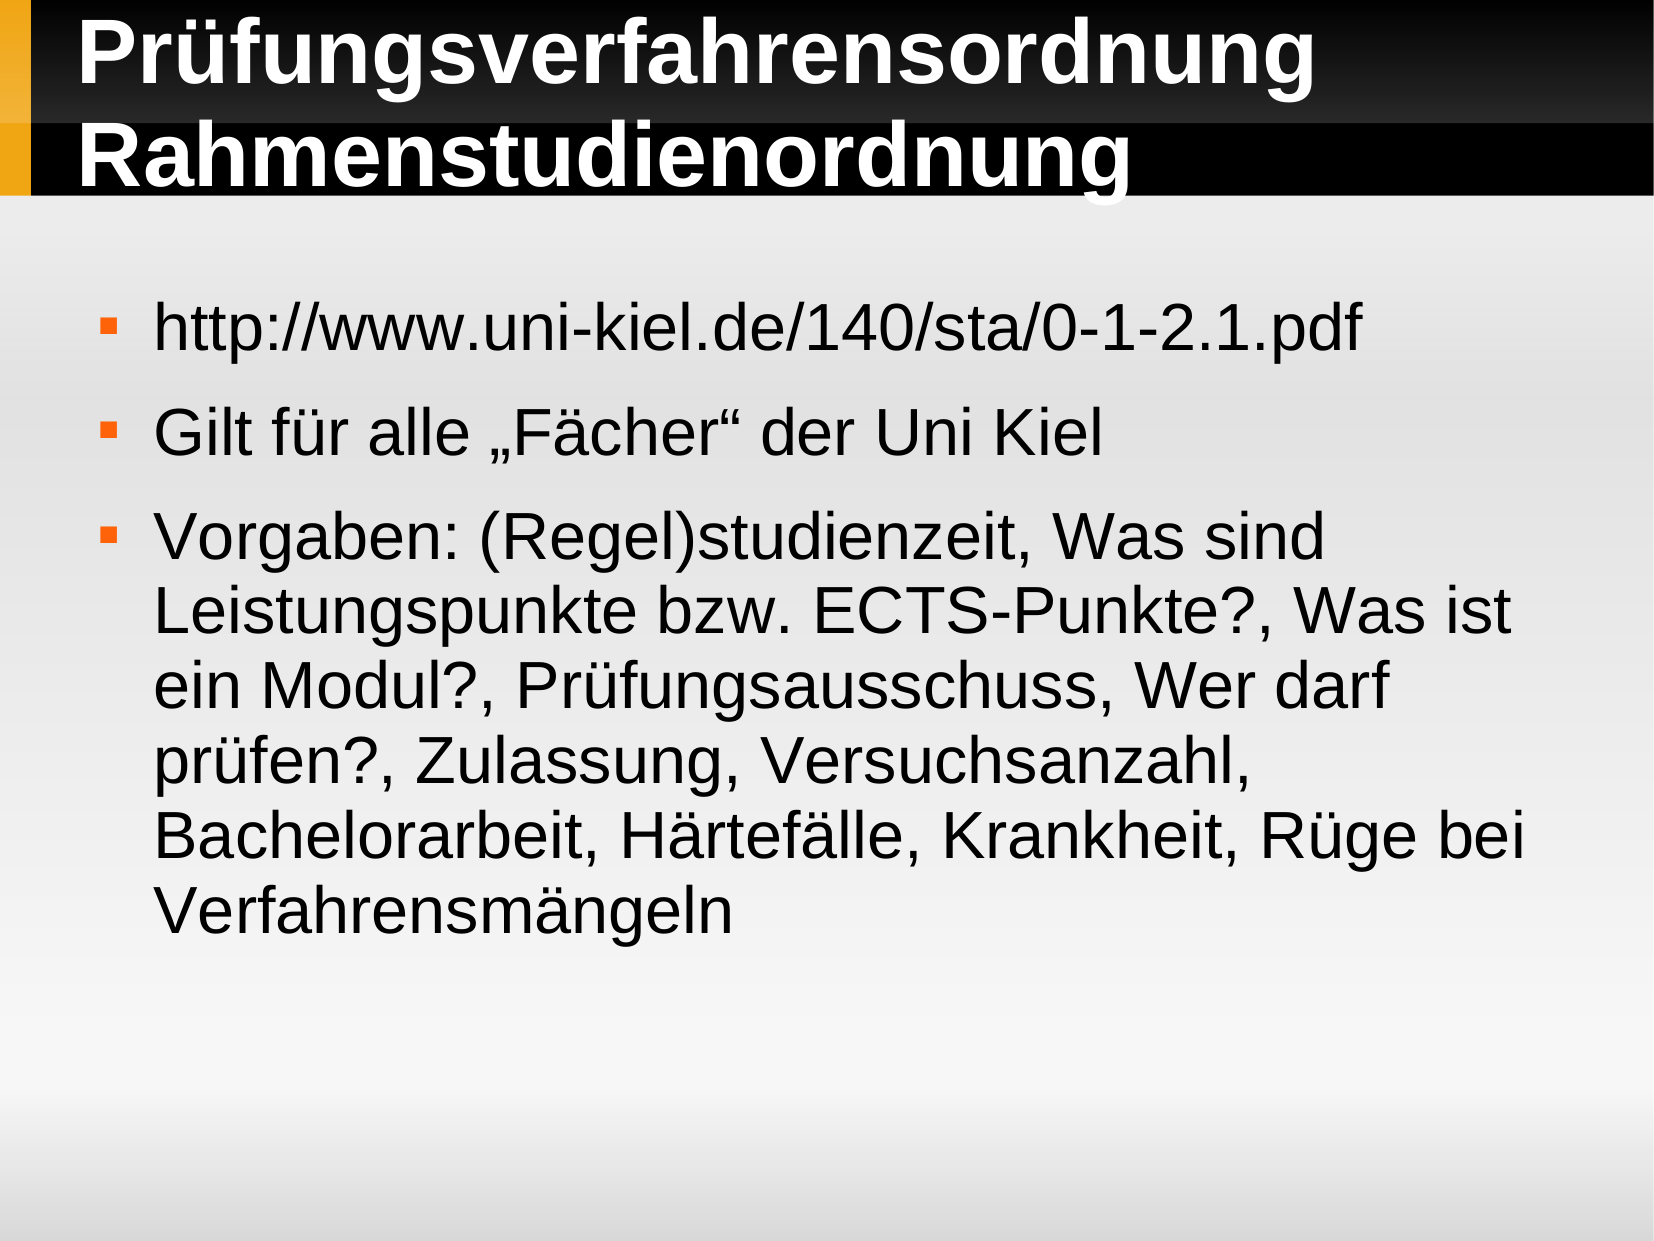

# Prüfungsverfahrensordnung Rahmenstudienordnung
http://www.uni-kiel.de/140/sta/0-1-2.1.pdf
Gilt für alle „Fächer“ der Uni Kiel
Vorgaben: (Regel)studienzeit, Was sind Leistungspunkte bzw. ECTS-Punkte?, Was ist ein Modul?, Prüfungsausschuss, Wer darf prüfen?, Zulassung, Versuchsanzahl, Bachelorarbeit, Härtefälle, Krankheit, Rüge bei Verfahrensmängeln